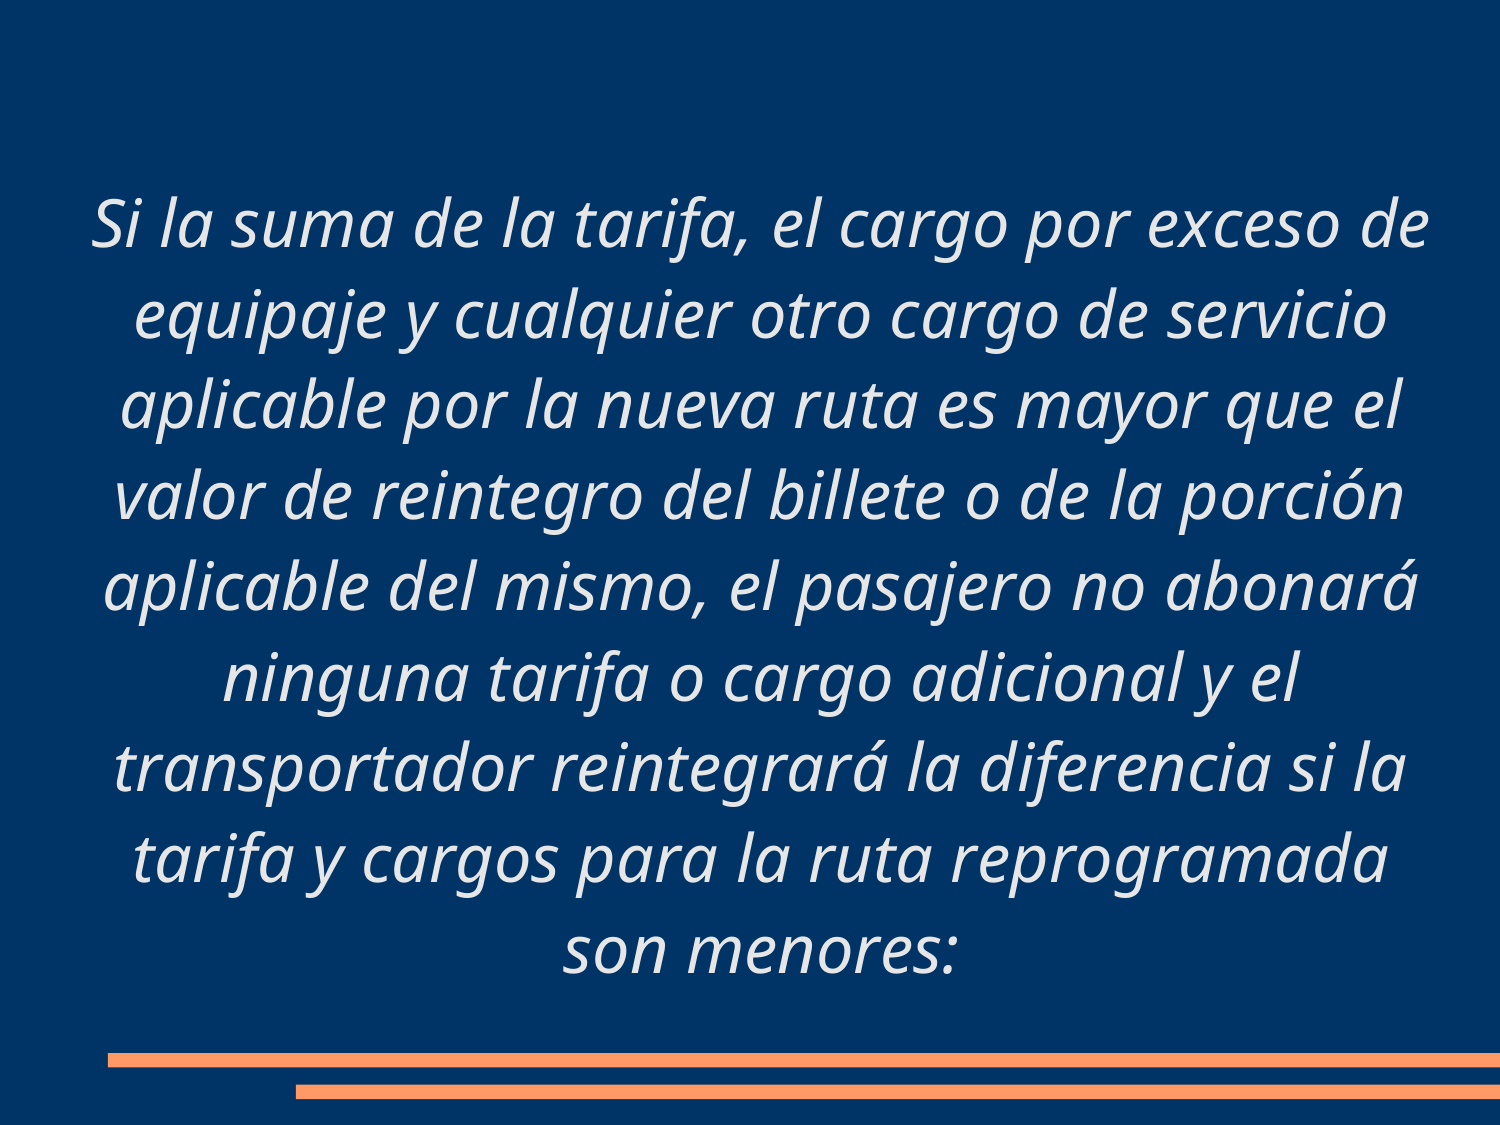

# Si la suma de la tarifa, el cargo por exceso de equipaje y cualquier otro cargo de servicio aplicable por la nueva ruta es mayor que el valor de reintegro del billete o de la porción aplicable del mismo, el pasajero no abonará ninguna tarifa o cargo adicional y el transportador reintegrará la diferencia si la tarifa y cargos para la ruta reprogramada son menores: